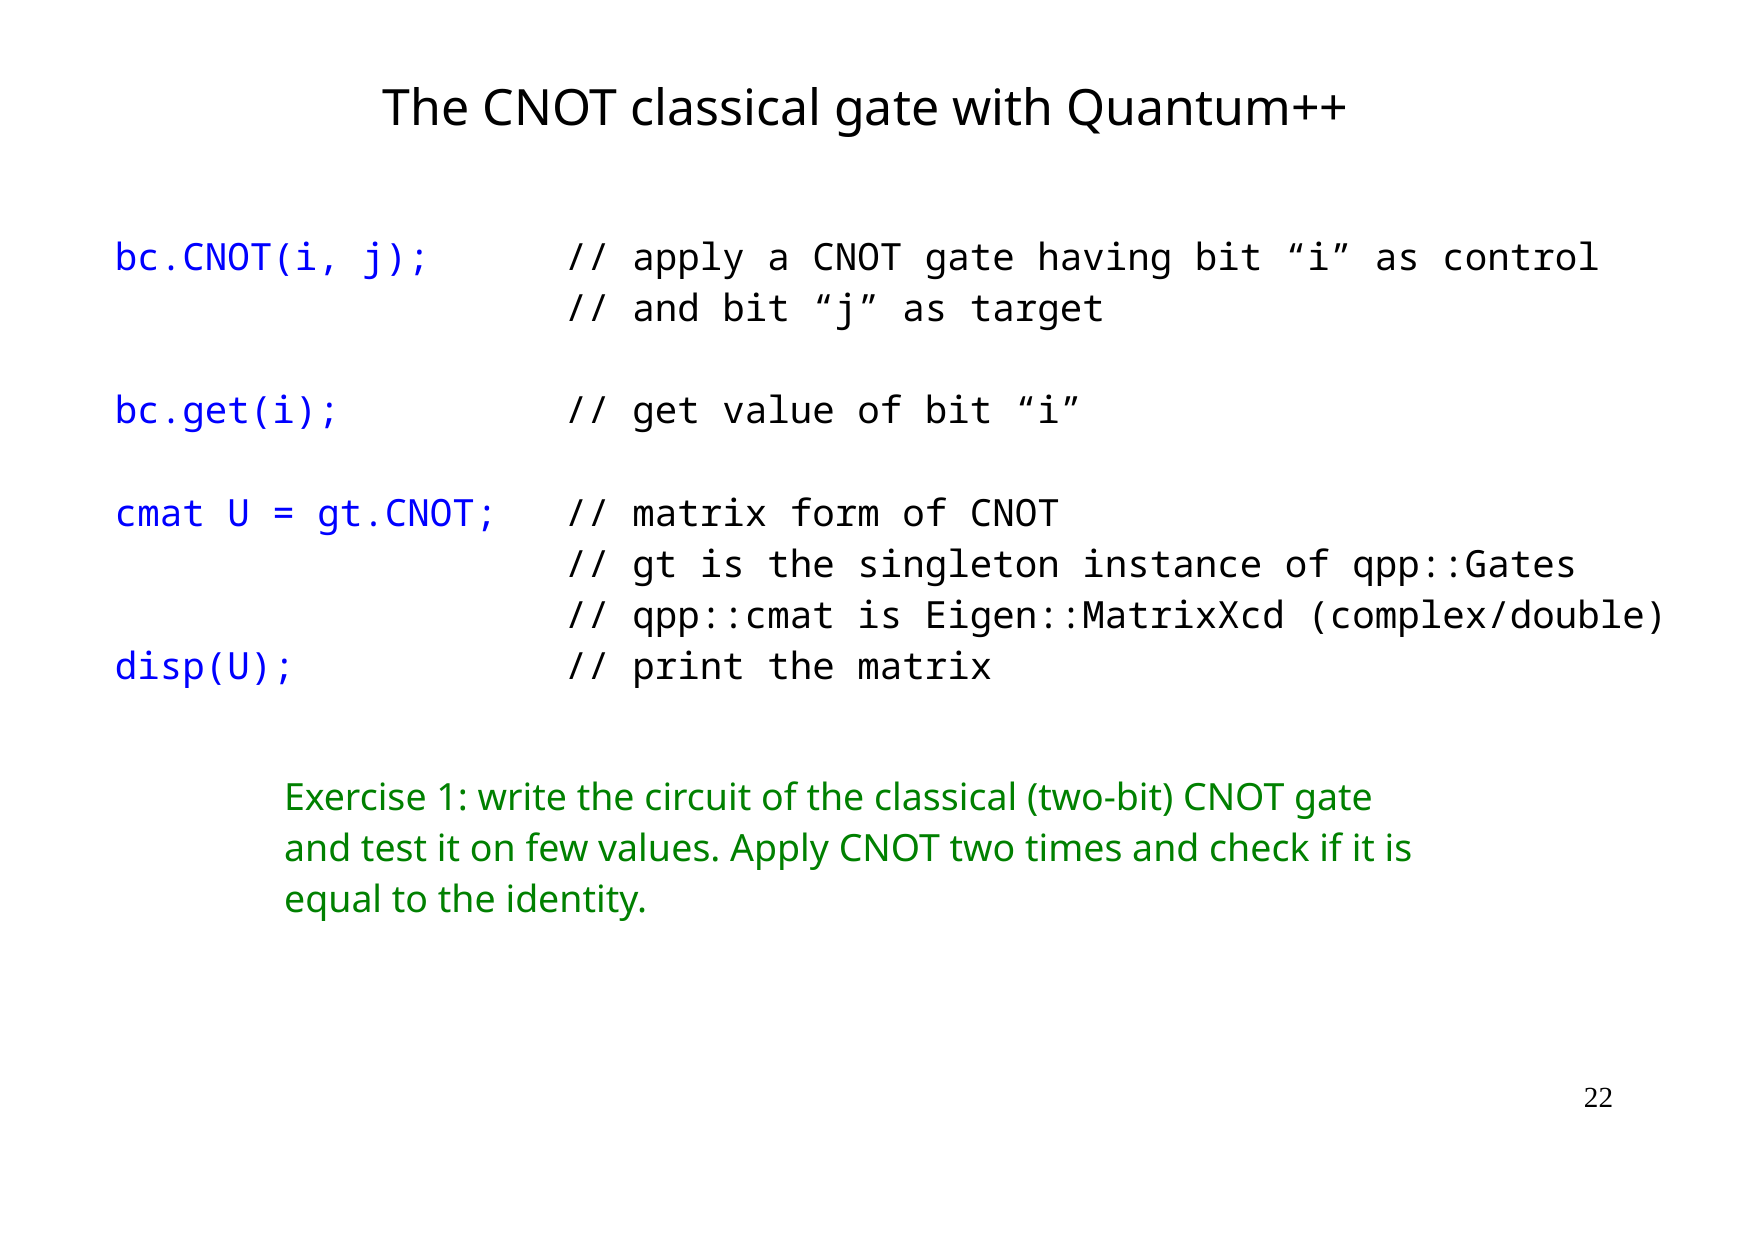

The CNOT classical gate with Quantum++
bc.CNOT(i, j); // apply a CNOT gate having bit “i” as control
 // and bit “j” as target
bc.get(i); // get value of bit “i”
cmat U = gt.CNOT; // matrix form of CNOT
 // gt is the singleton instance of qpp::Gates
 // qpp::cmat is Eigen::MatrixXcd (complex/double)
disp(U); // print the matrix
Exercise 1: write the circuit of the classical (two-bit) CNOT gate
and test it on few values. Apply CNOT two times and check if it is
equal to the identity.
22